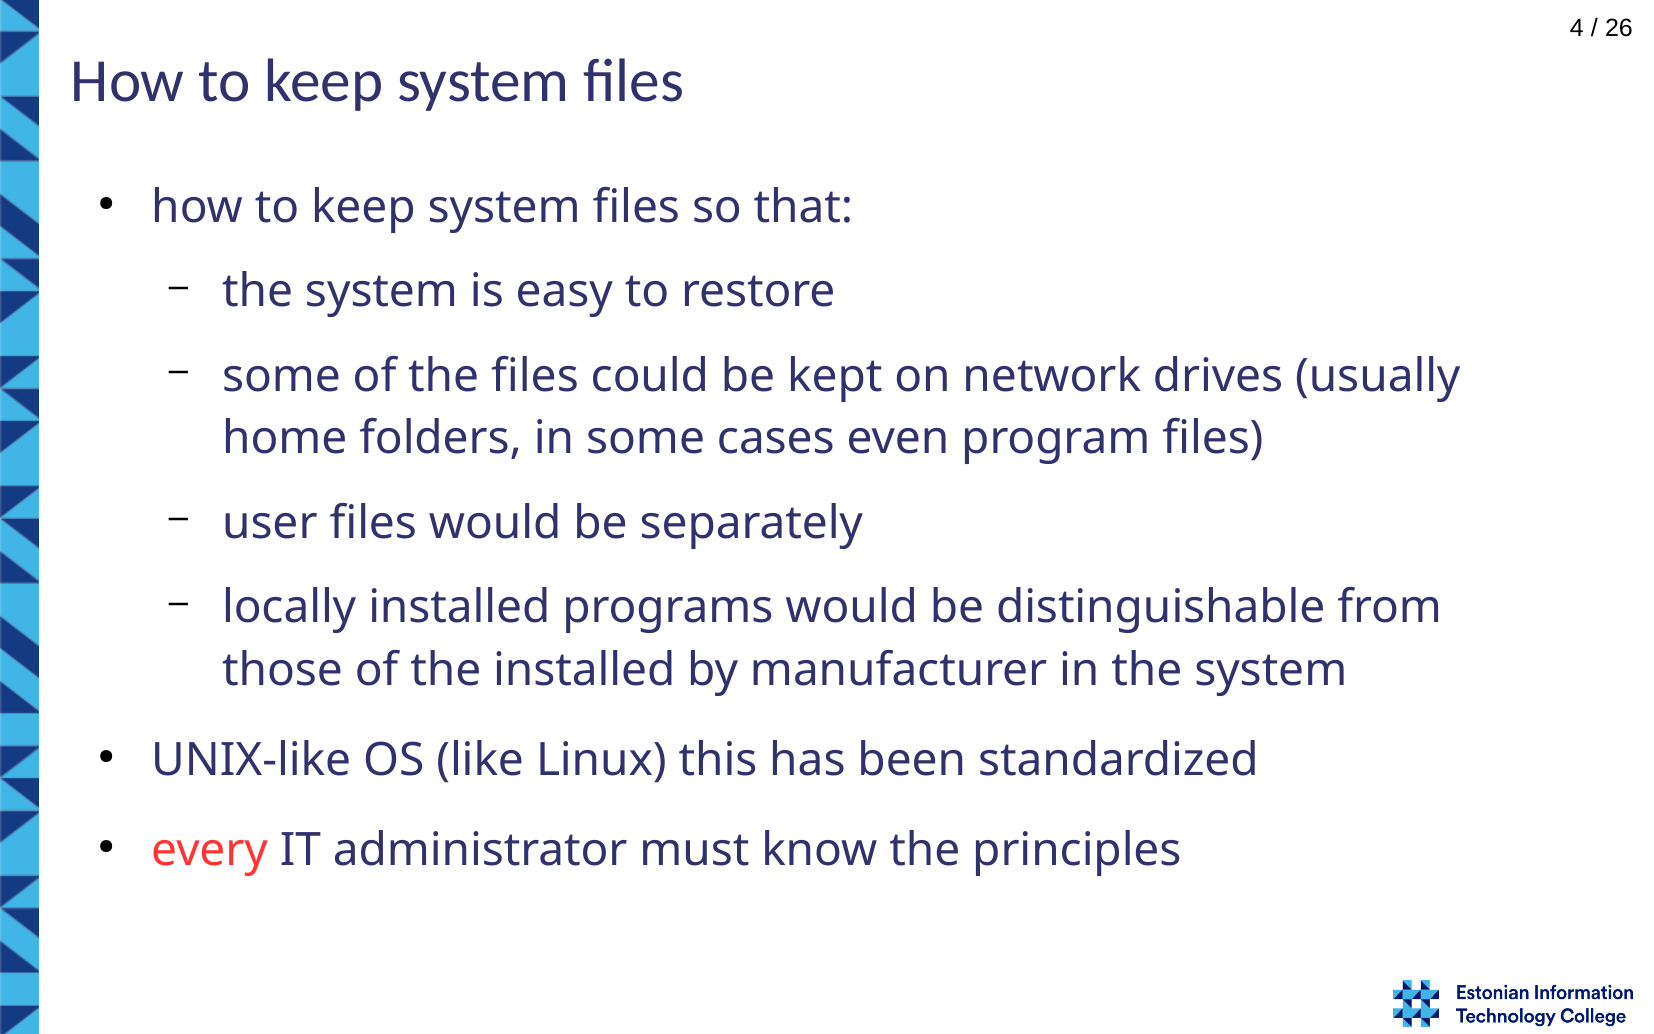

# How to keep system files
how to keep system files so that:
the system is easy to restore
some of the files could be kept on network drives (usually home folders, in some cases even program files)
user files would be separately
locally installed programs would be distinguishable from those of the installed by manufacturer in the system
UNIX-like OS (like Linux) this has been standardized
every IT administrator must know the principles